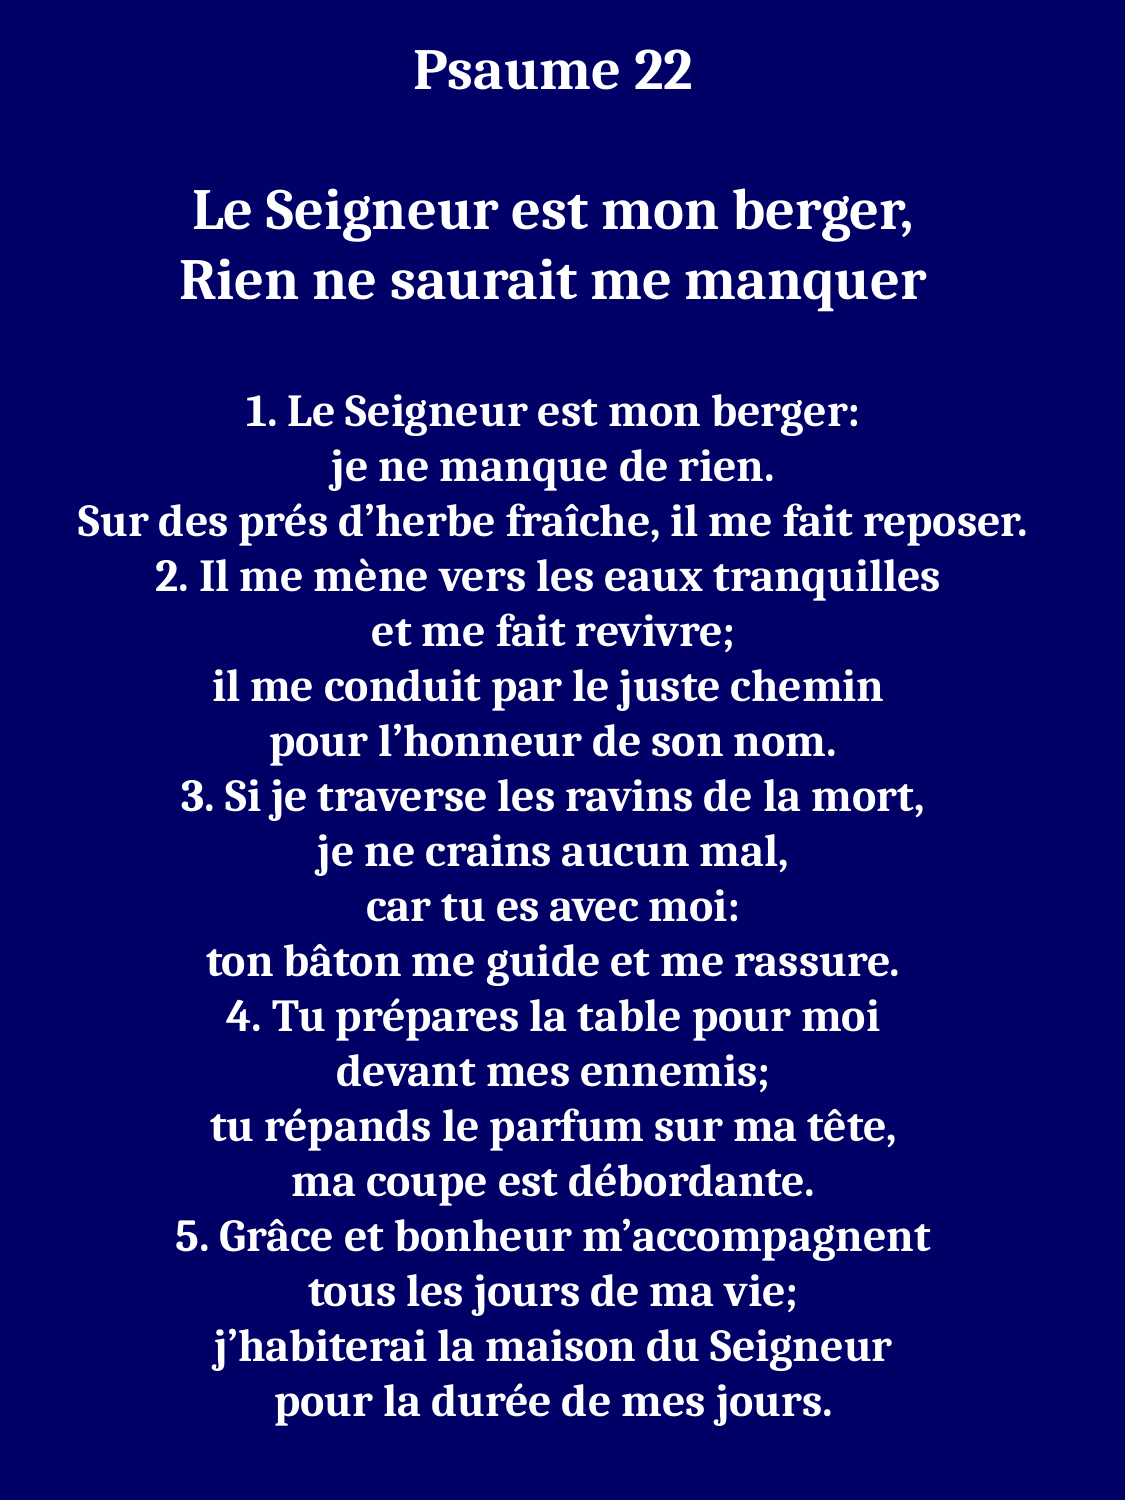

Psaume 22
Le Seigneur est mon berger,
Rien ne saurait me manquer
1. Le Seigneur est mon berger:
je ne manque de rien.
Sur des prés d’herbe fraîche, il me fait reposer.
2. Il me mène vers les eaux tranquilles
et me fait revivre;
il me conduit par le juste chemin
pour l’honneur de son nom.
3. Si je traverse les ravins de la mort,
je ne crains aucun mal,
car tu es avec moi:
ton bâton me guide et me rassure.
4. Tu prépares la table pour moi
devant mes ennemis;
tu répands le parfum sur ma tête,
ma coupe est débordante.
5. Grâce et bonheur m’accompagnent
tous les jours de ma vie;
j’habiterai la maison du Seigneur
pour la durée de mes jours.